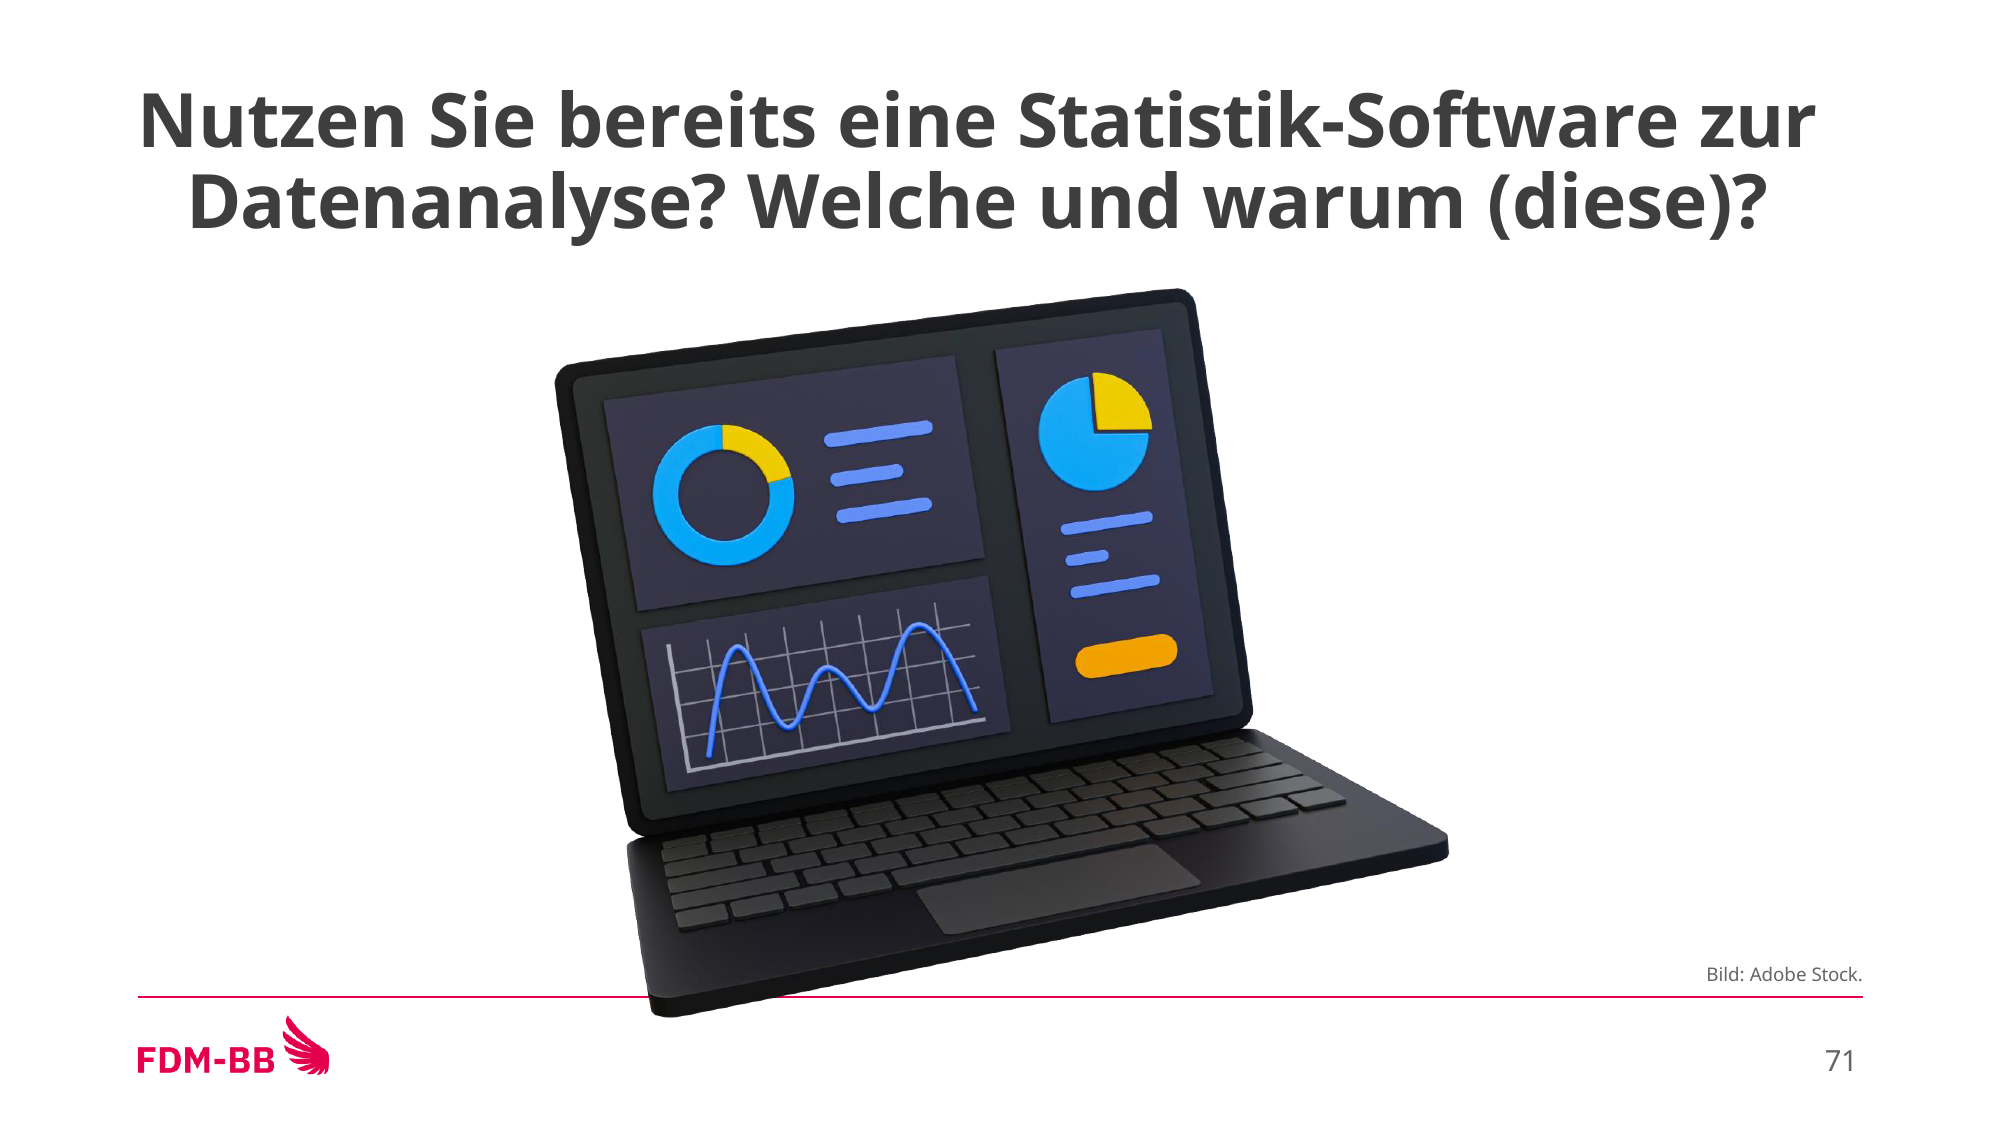

# Nutzen Sie bereits eine Statistik-Software zur Datenanalyse? Welche und warum (diese)?
Bild: Adobe Stock.
52